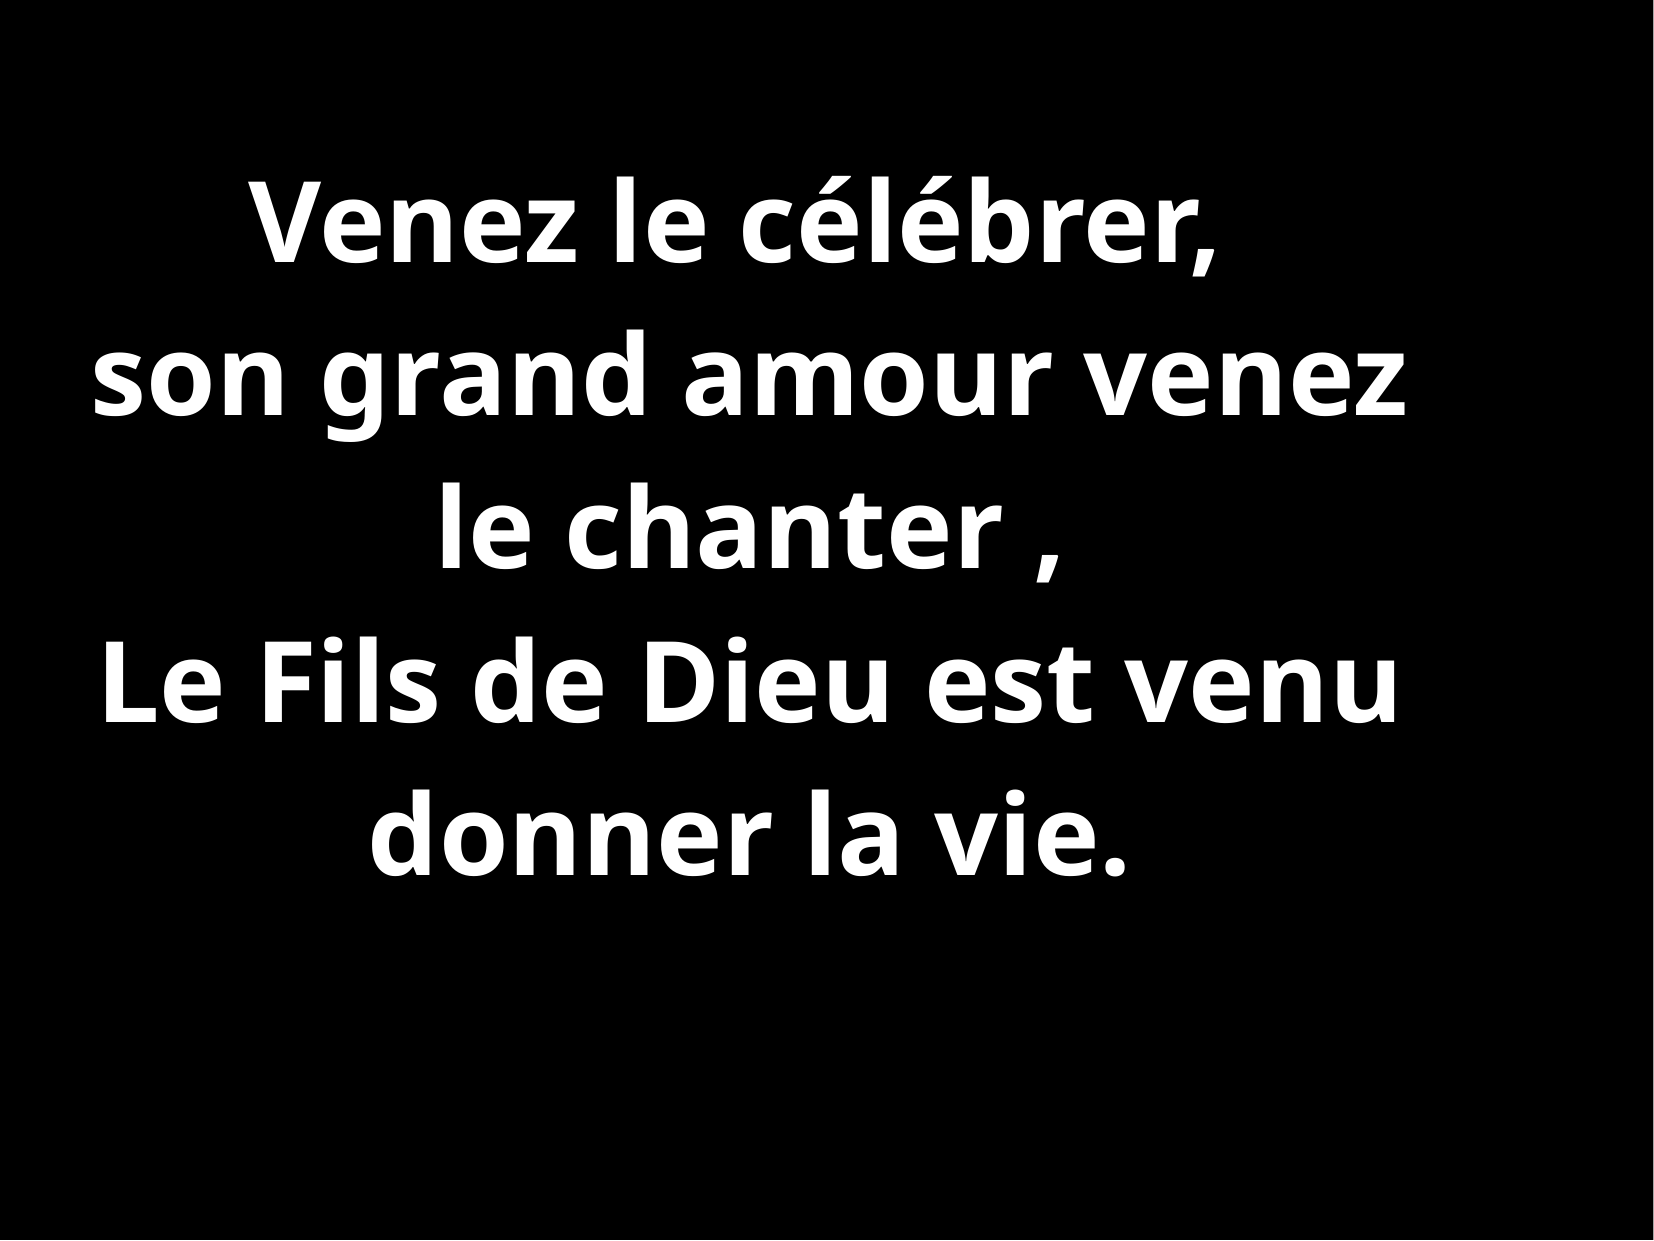

# Venez le célébrer,
son grand amour venez le chanter ,
Le Fils de Dieu est venu
donner la vie.